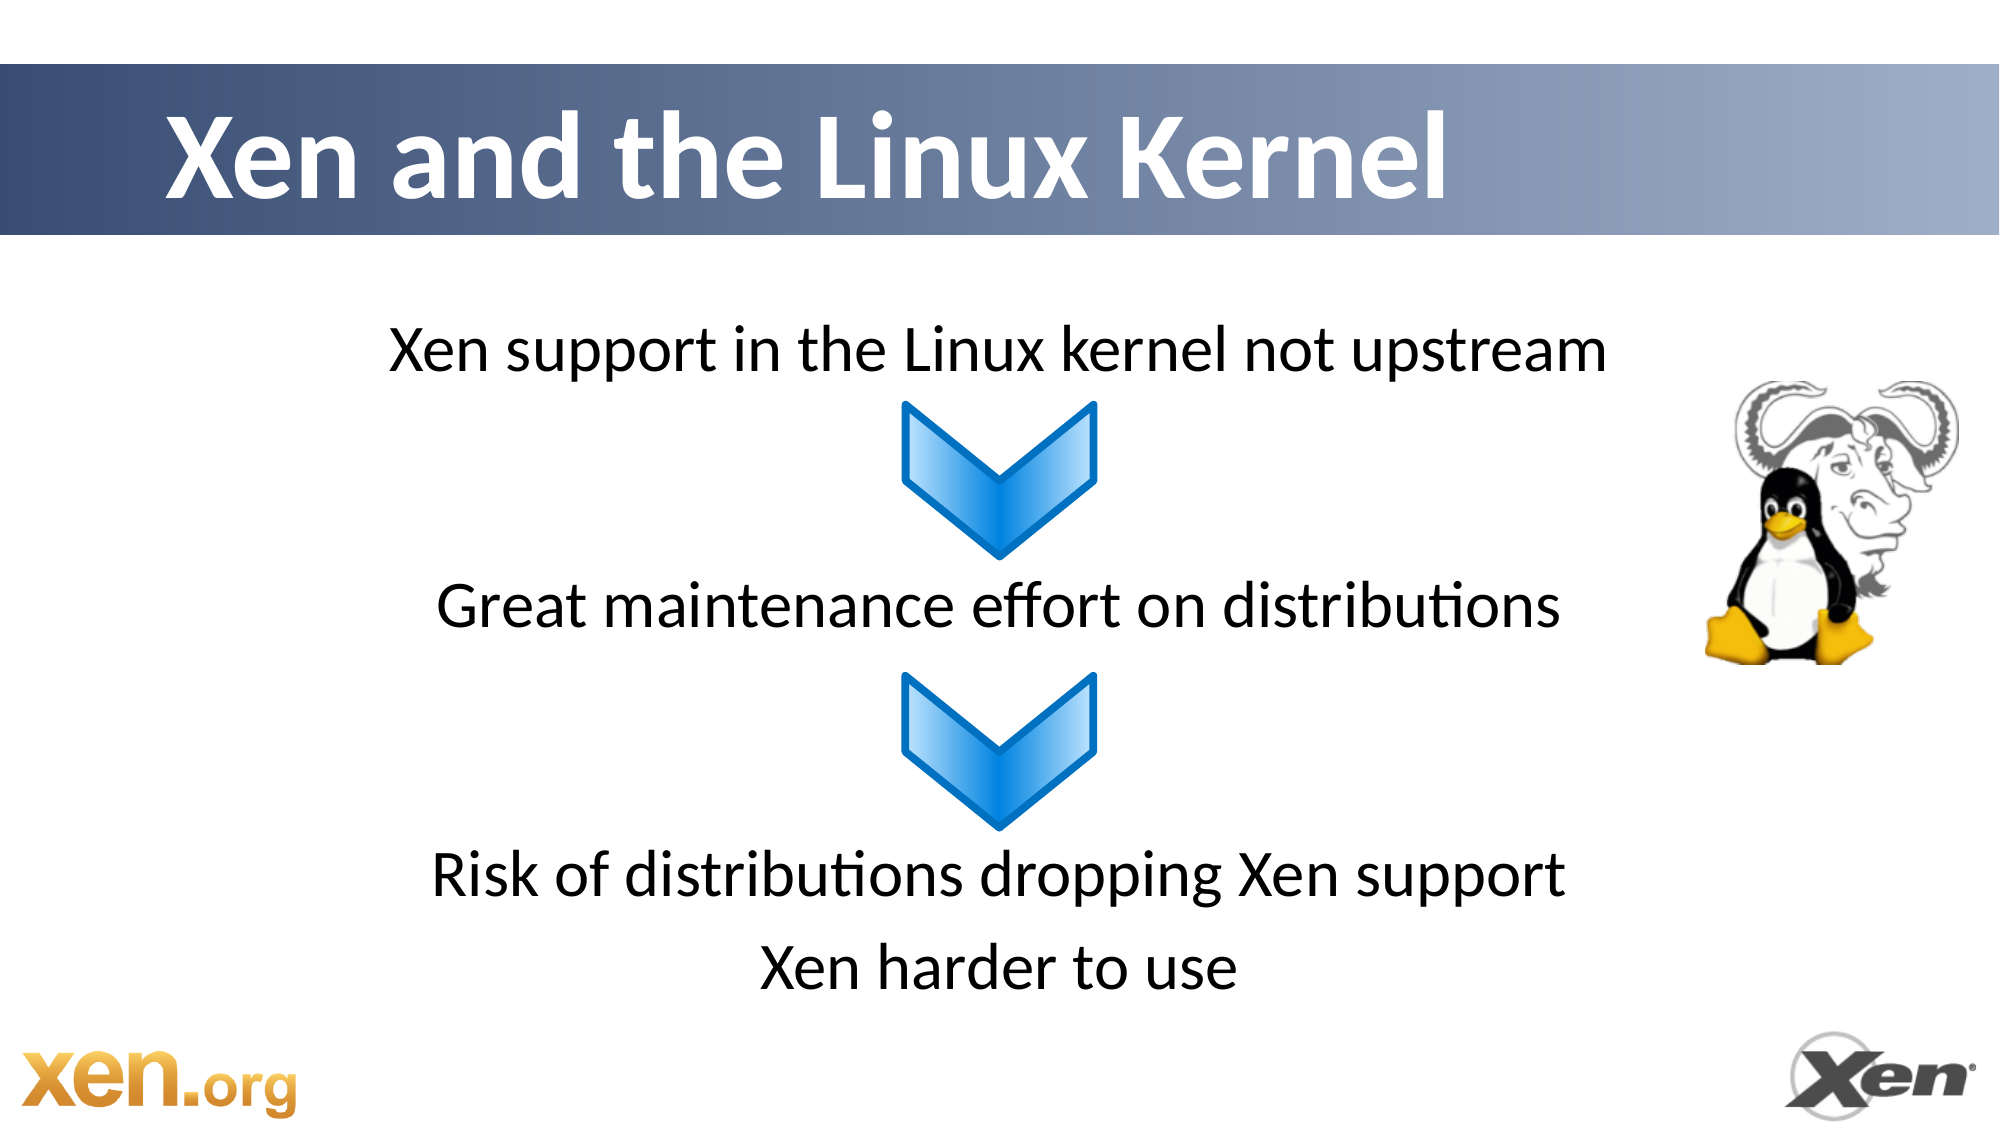

Xen and the Linux Kernel
# Xen support in the Linux kernel not upstream
Great maintenance effort on distributions
Risk of distributions dropping Xen support
Xen harder to use